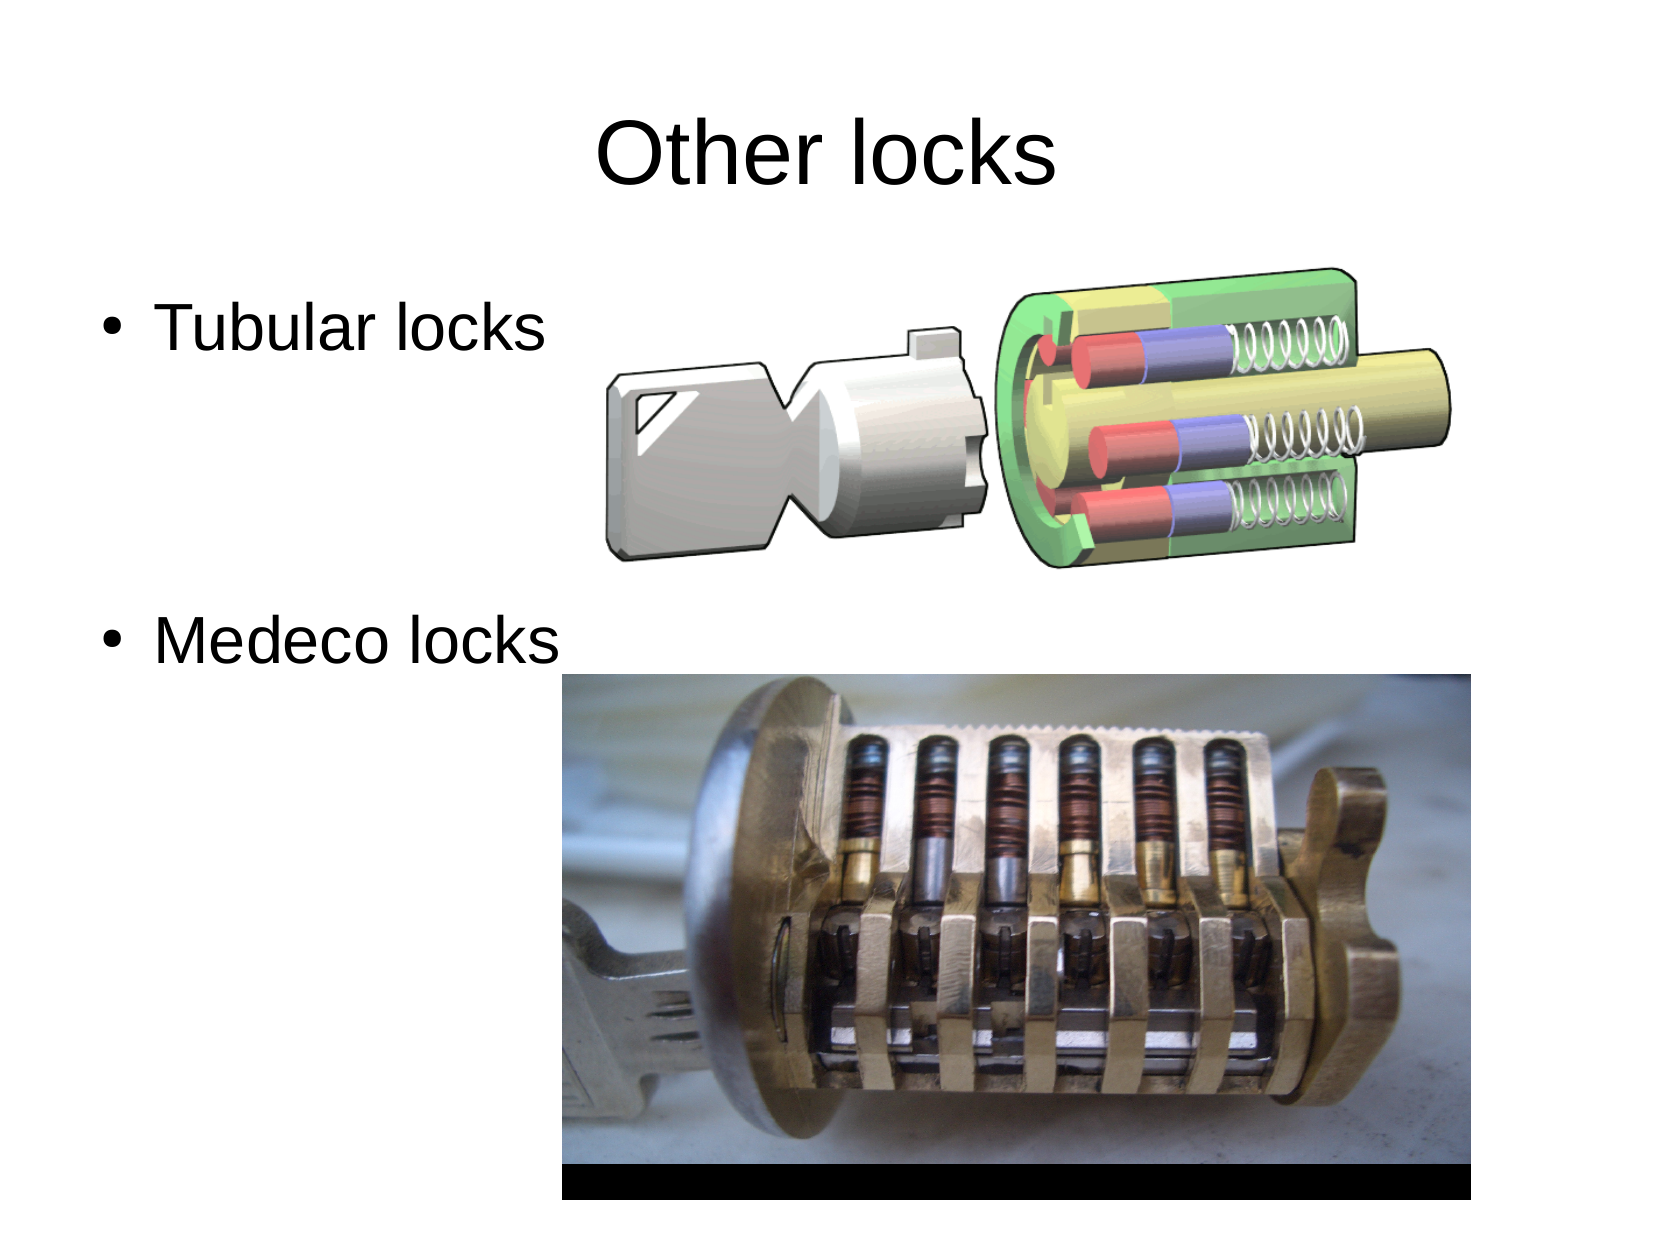

# Other locks
Tubular locks
Medeco locks